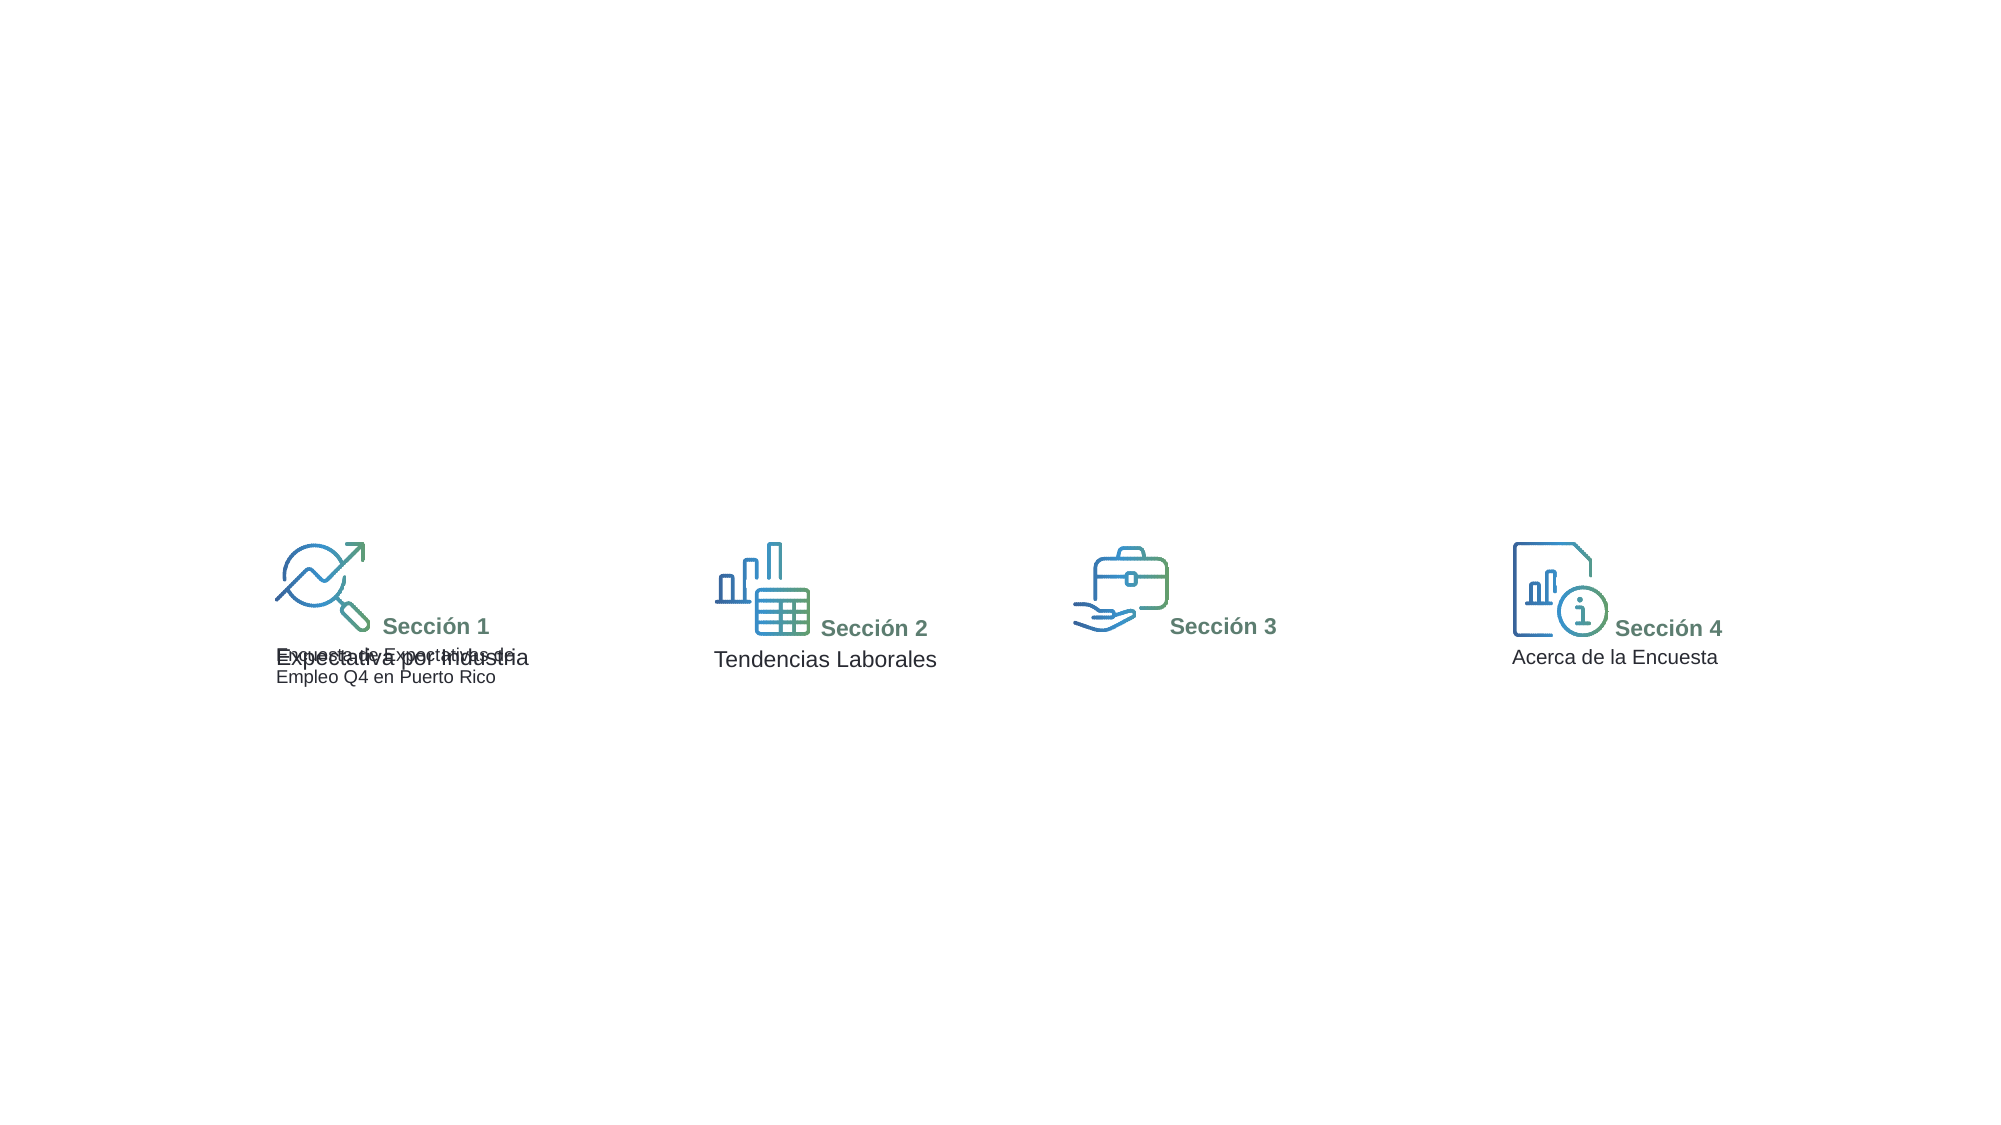

# Índice
Encuesta de Expectativas de Empleo Q4 en Puerto Rico
Expectativa por Industria
Tendencias Laborales
Acerca de la Encuesta